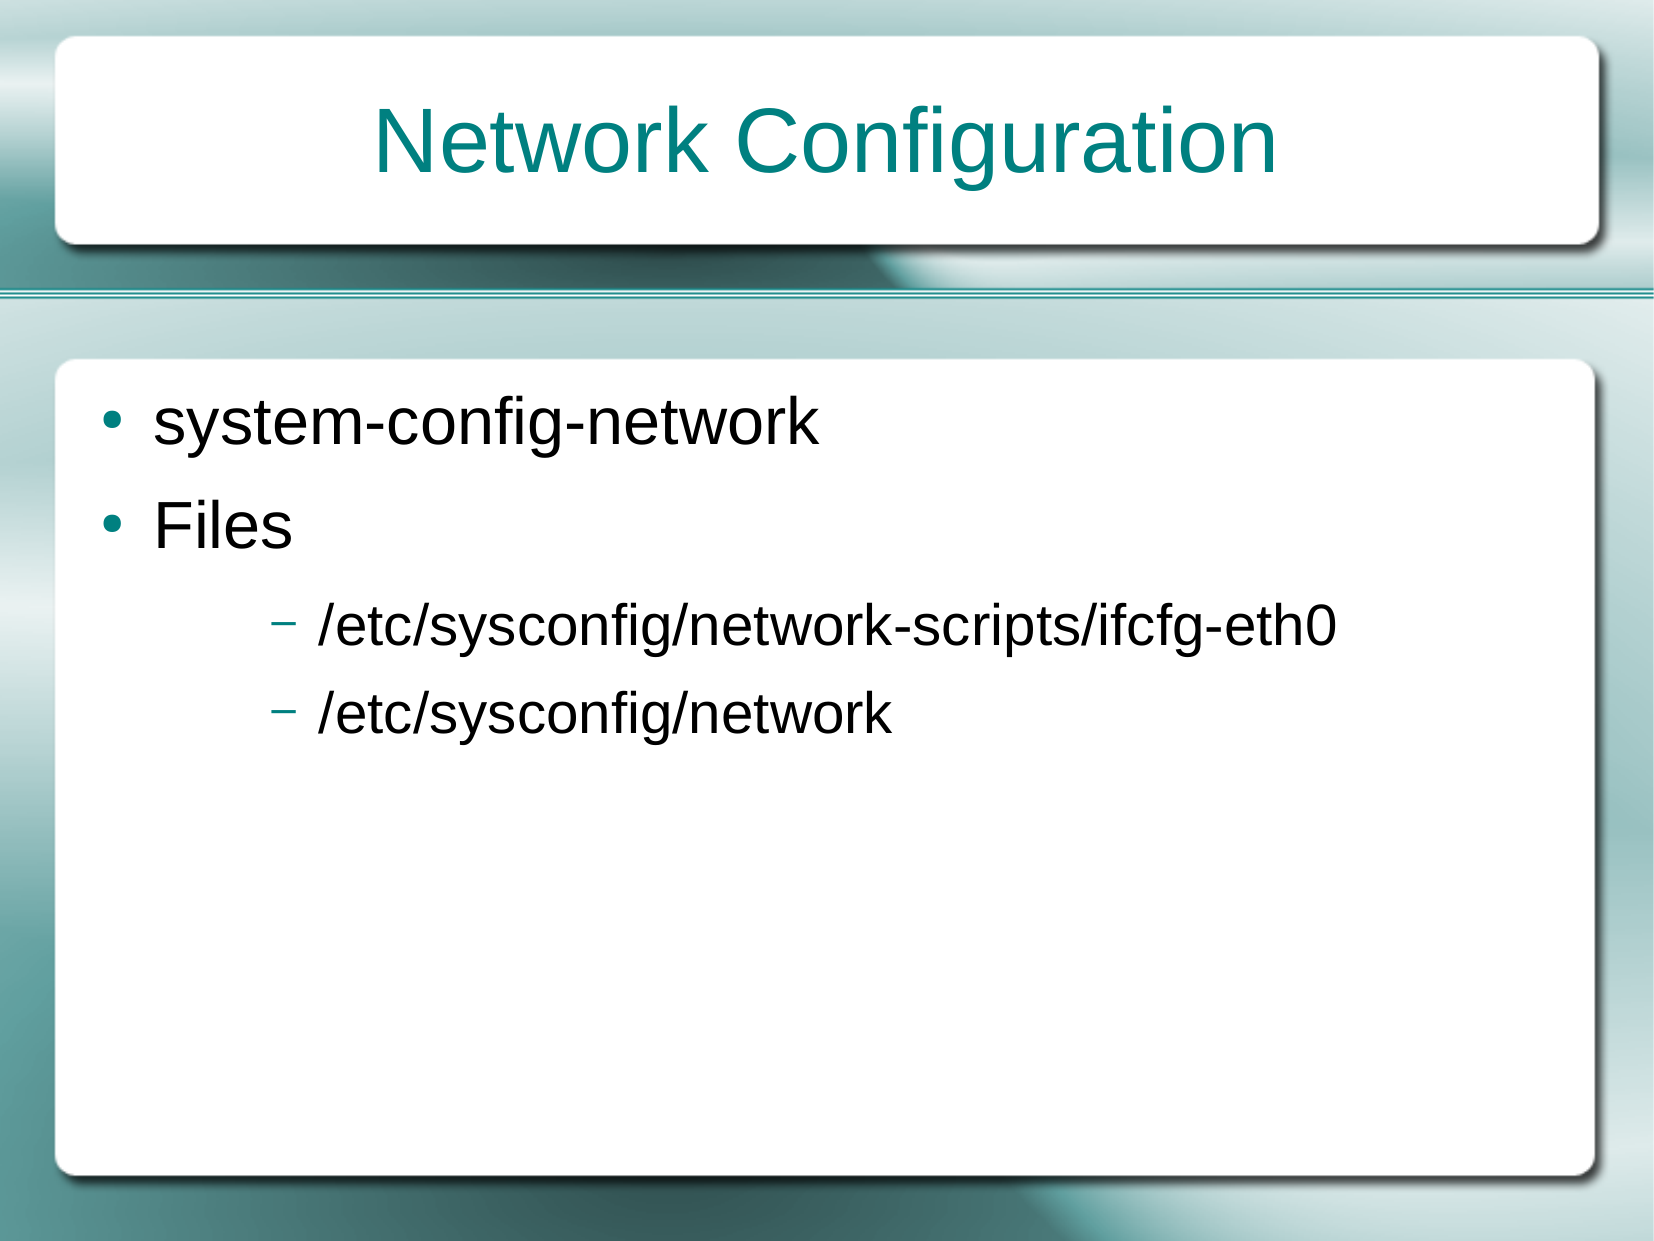

# Network Configuration
system-config-network
Files
/etc/sysconfig/network-scripts/ifcfg-eth0
/etc/sysconfig/network